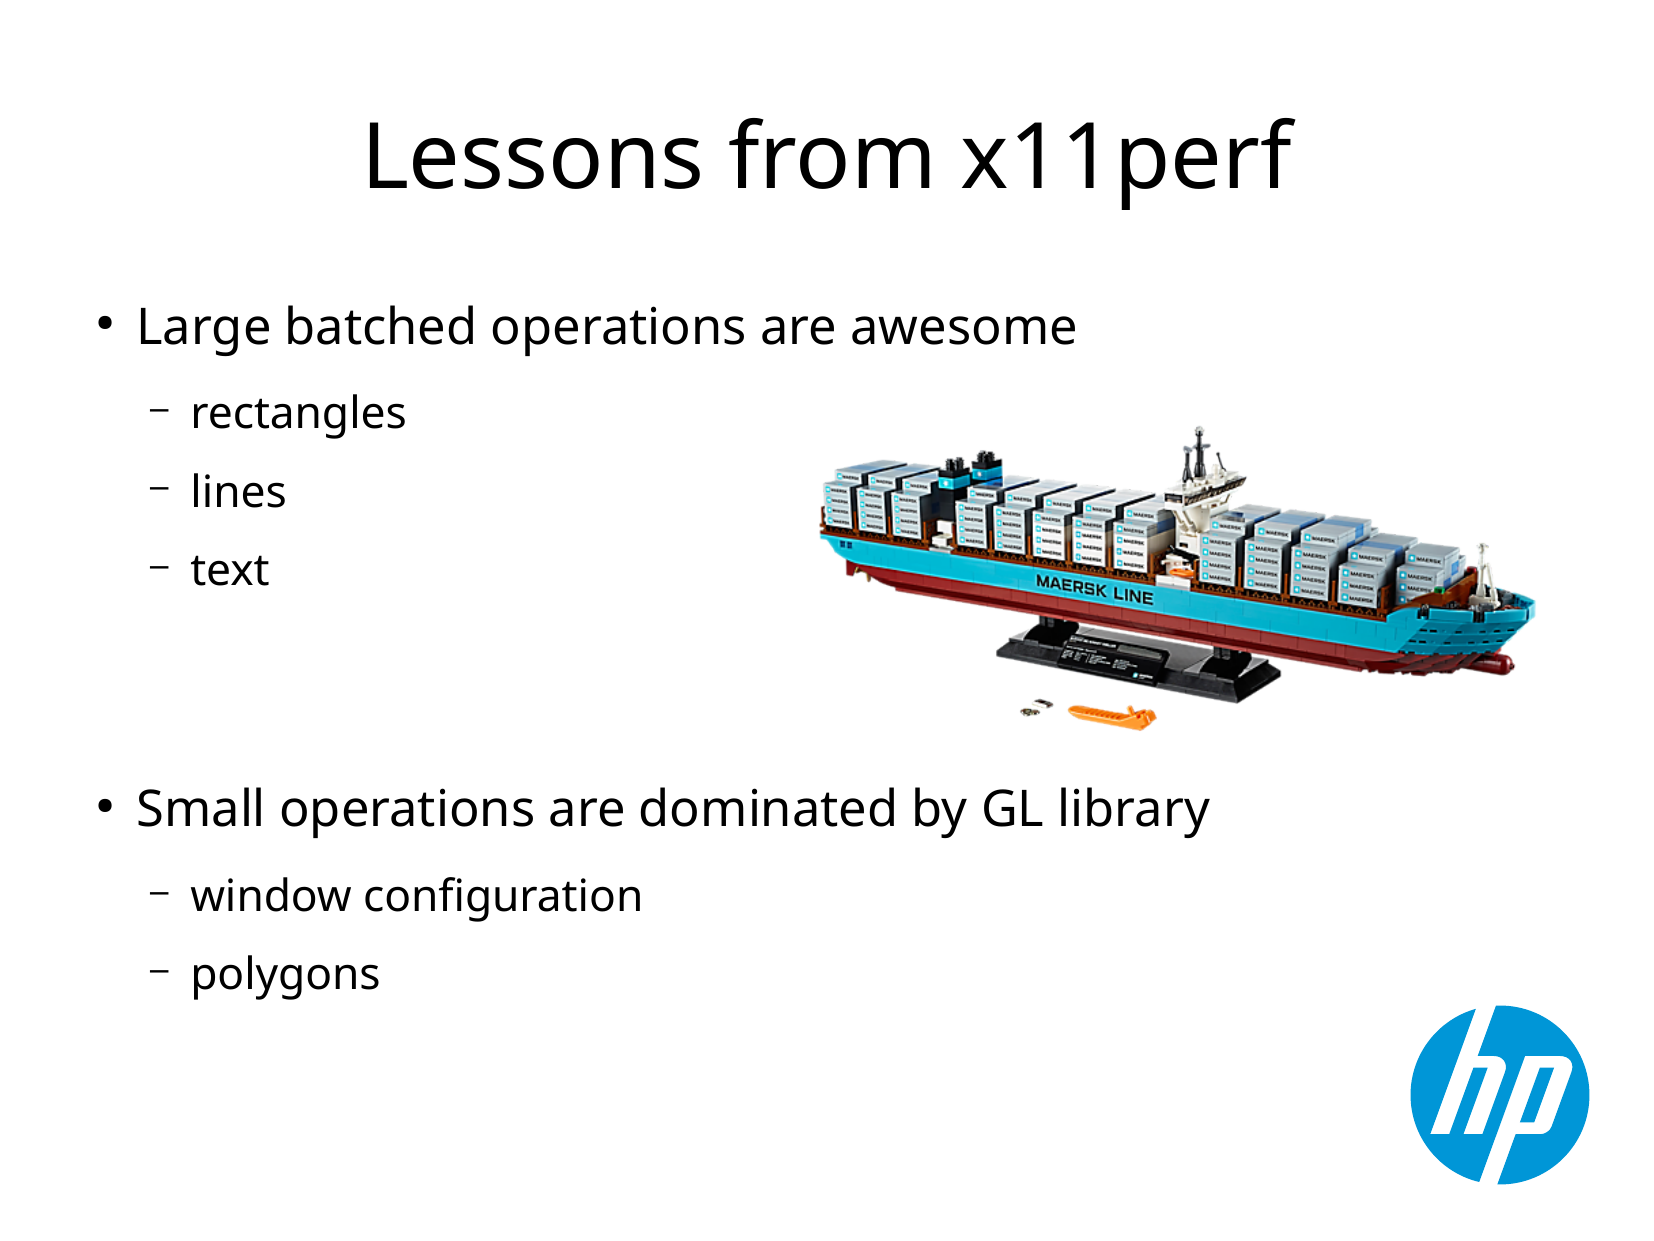

# Lessons from x11perf
Large batched operations are awesome
rectangles
lines
text
Small operations are dominated by GL library
window configuration
polygons